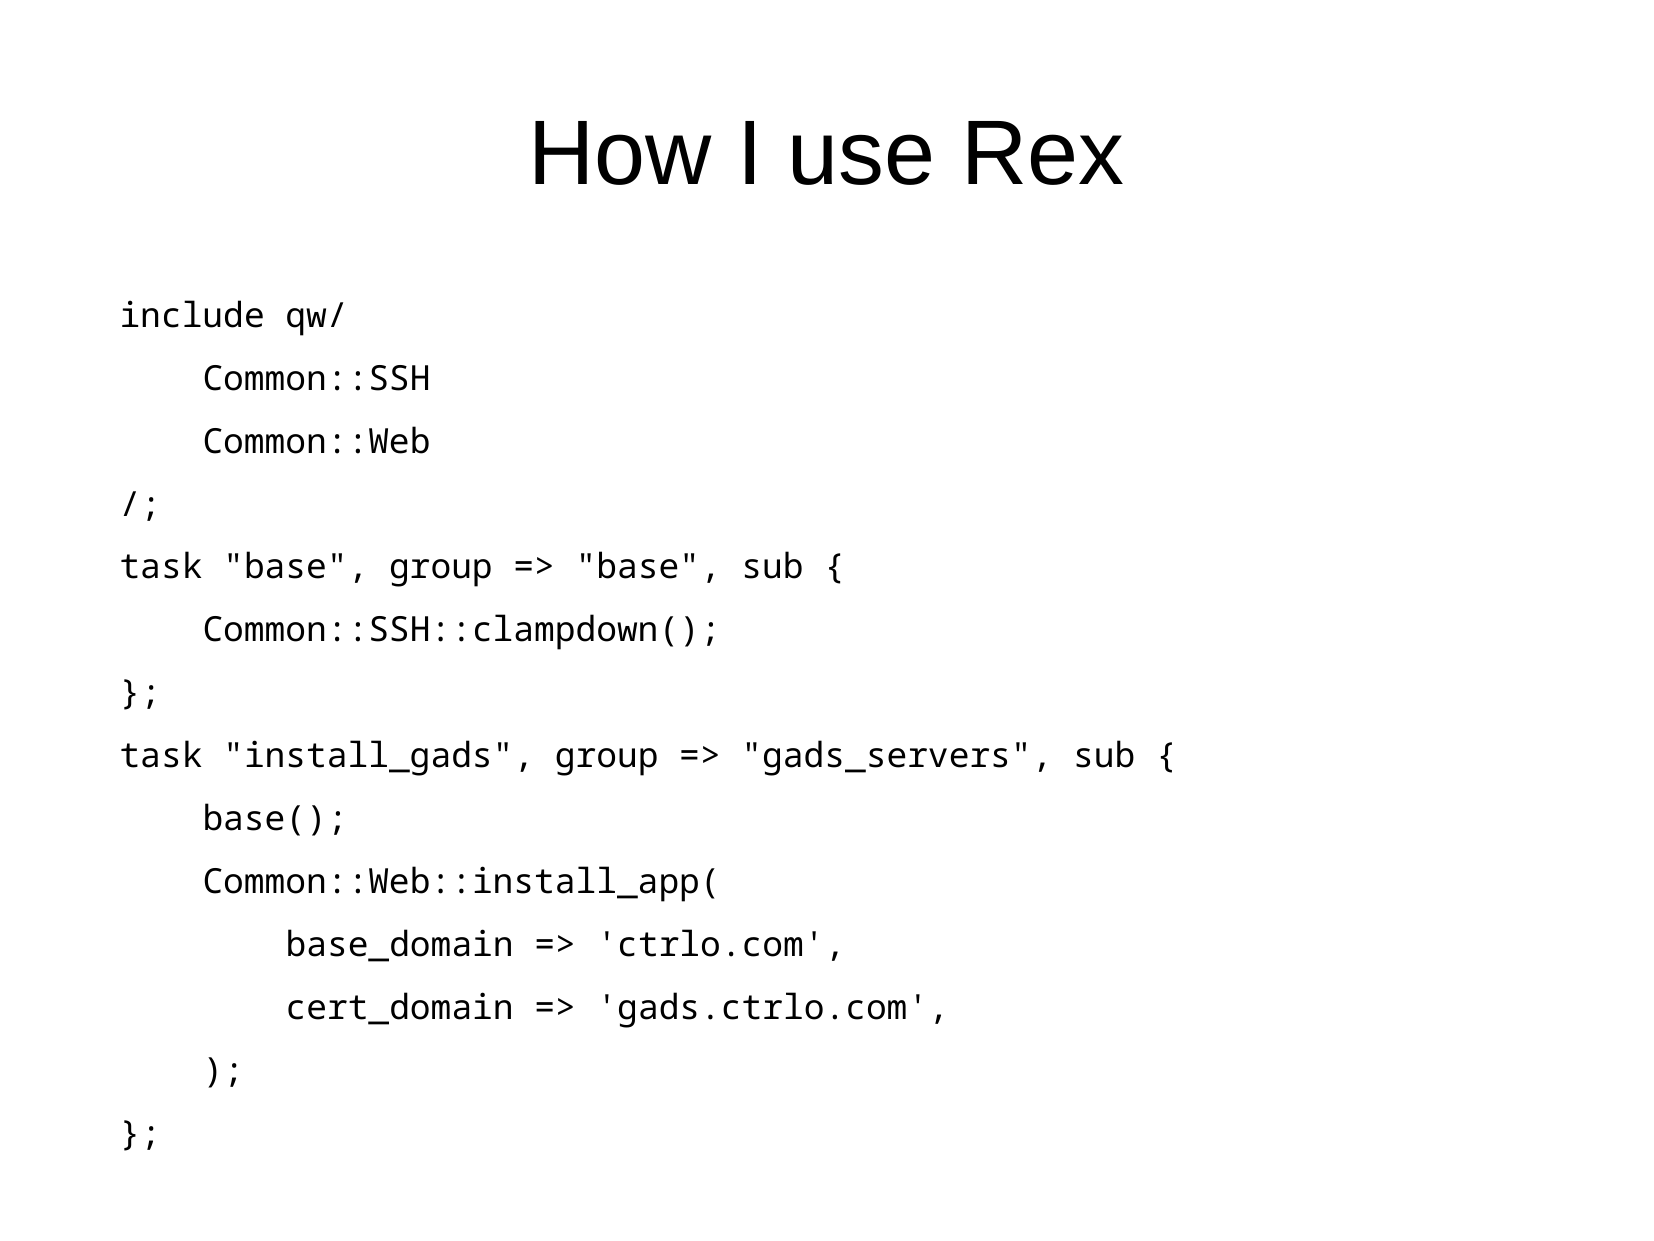

# How I use Rex
include qw/
 Common::SSH
 Common::Web
/;
task "base", group => "base", sub {
 Common::SSH::clampdown();
};
task "install_gads", group => "gads_servers", sub {
 base();
 Common::Web::install_app(
 base_domain => 'ctrlo.com',
 cert_domain => 'gads.ctrlo.com',
 );
};